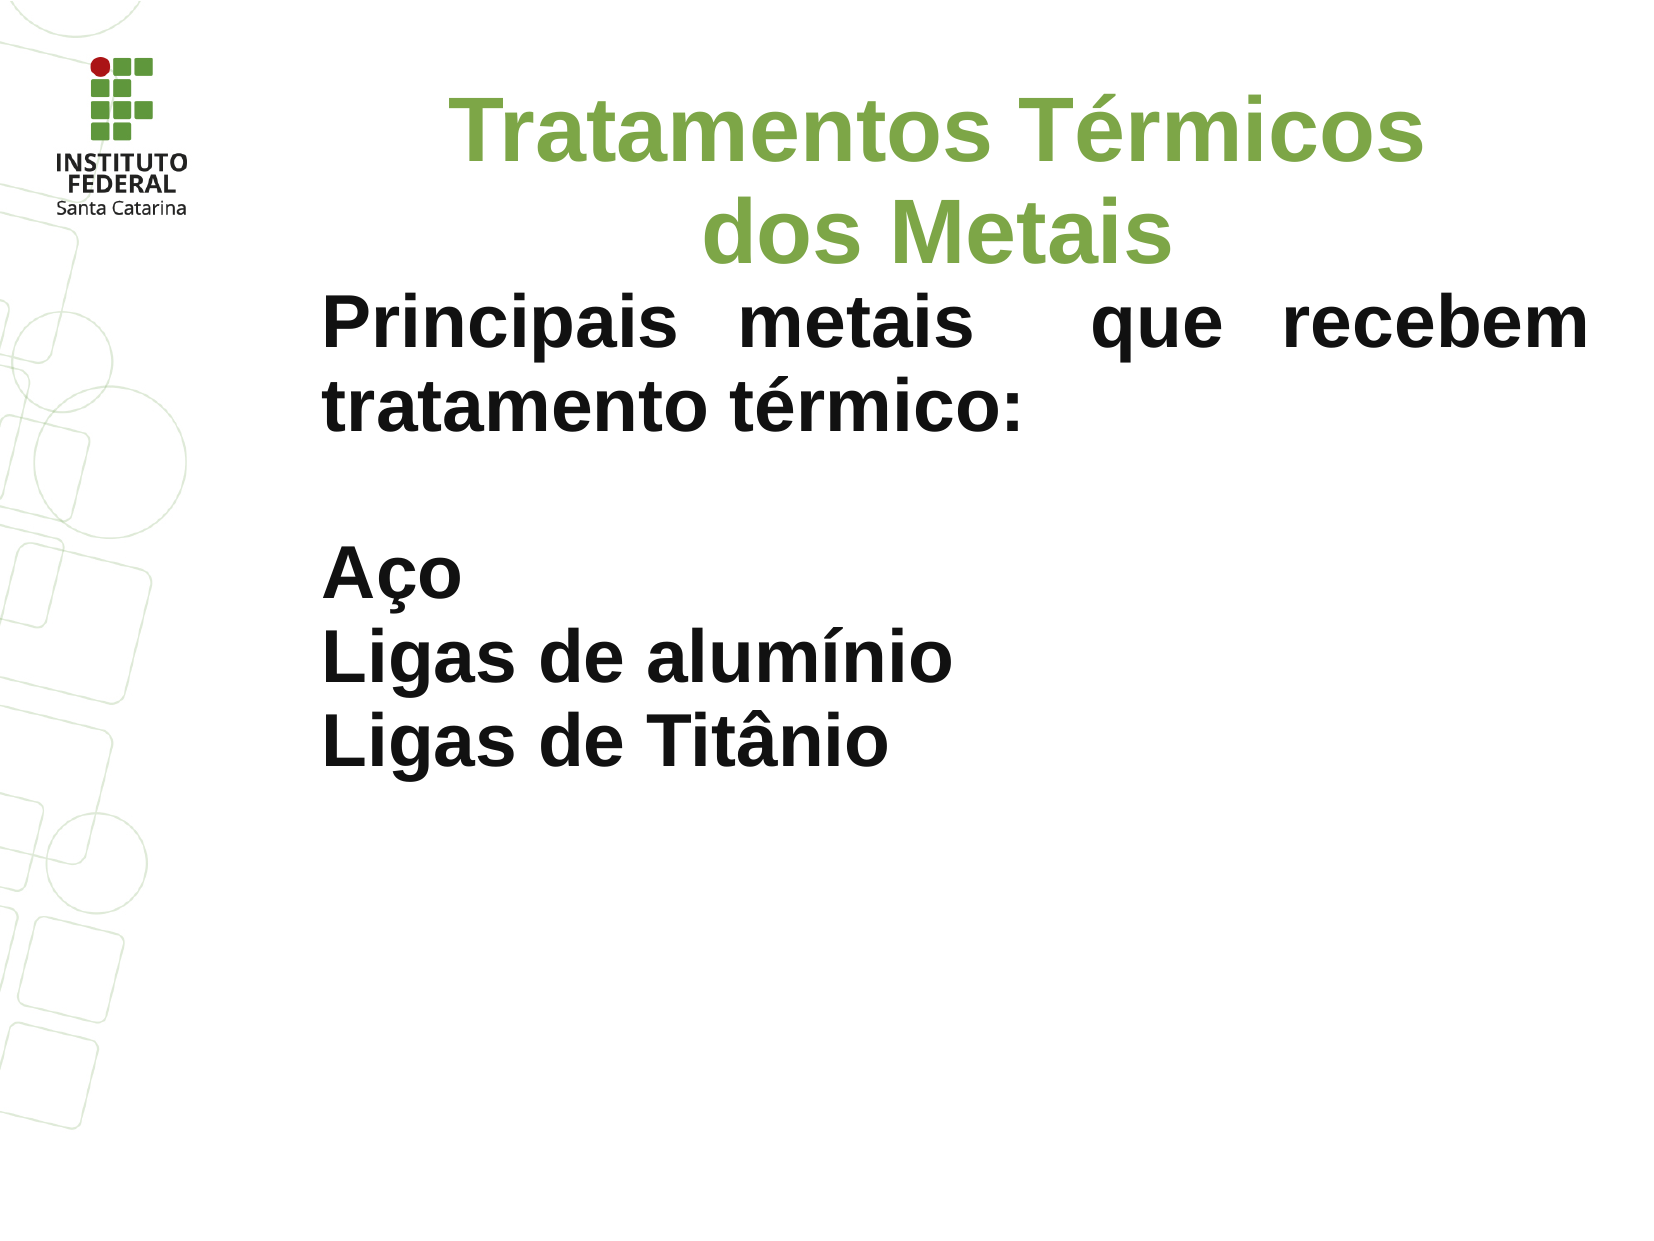

#
Tratamentos Térmicos
dos Metais
Principais metais que recebem tratamento térmico:
Aço
Ligas de alumínio
Ligas de Titânio